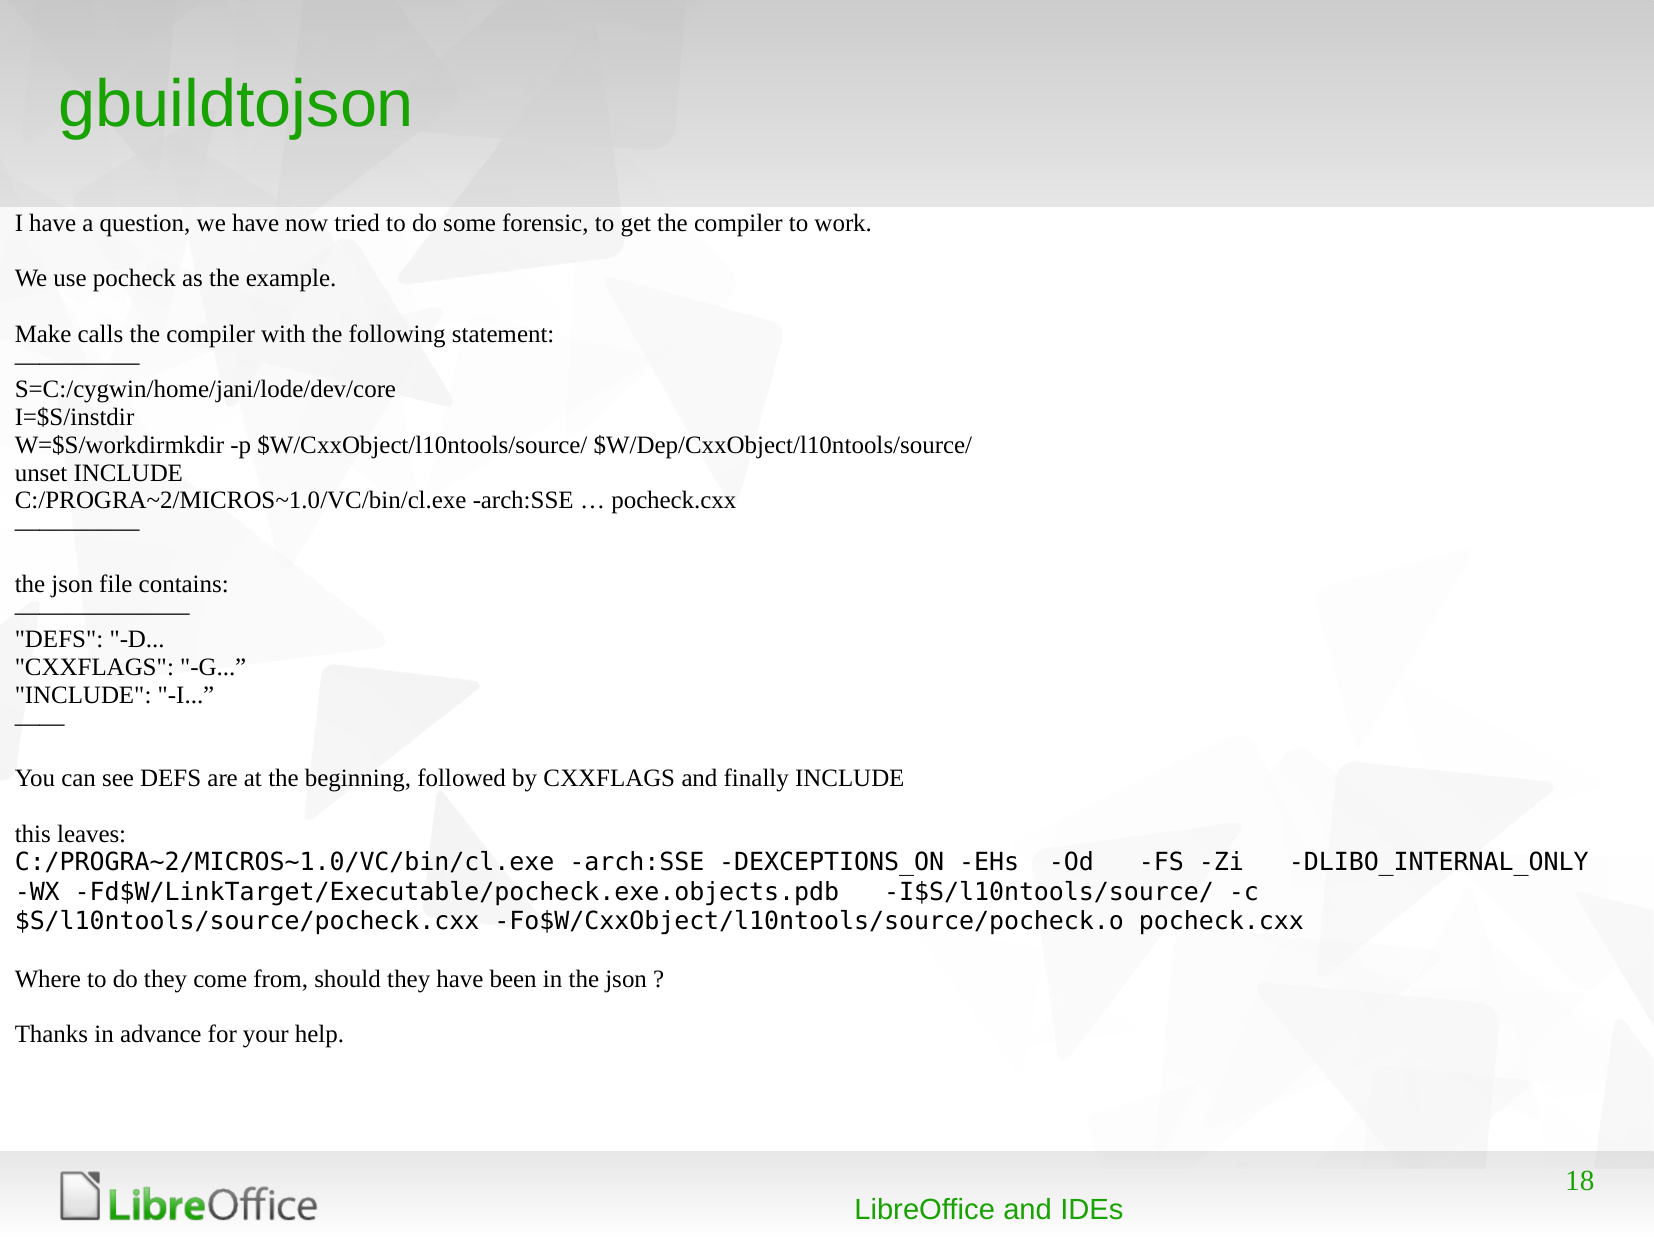

# gbuildtojson
I have a question, we have now tried to do some forensic, to get the compiler to work.
We use pocheck as the example.
Make calls the compiler with the following statement:
—————
S=C:/cygwin/home/jani/lode/dev/core
I=$S/instdir
W=$S/workdirmkdir -p $W/CxxObject/l10ntools/source/ $W/Dep/CxxObject/l10ntools/source/
unset INCLUDE
C:/PROGRA~2/MICROS~1.0/VC/bin/cl.exe -arch:SSE … pocheck.cxx
—————
the json file contains:
———————
"DEFS": "-D...
"CXXFLAGS": "-G...”
"INCLUDE": "-I...”
——
You can see DEFS are at the beginning, followed by CXXFLAGS and finally INCLUDE
this leaves:
C:/PROGRA~2/MICROS~1.0/VC/bin/cl.exe -arch:SSE -DEXCEPTIONS_ON -EHs -Od -FS -Zi -DLIBO_INTERNAL_ONLY -WX -Fd$W/LinkTarget/Executable/pocheck.exe.objects.pdb -I$S/l10ntools/source/ -c $S/l10ntools/source/pocheck.cxx -Fo$W/CxxObject/l10ntools/source/pocheck.o pocheck.cxx
Where to do they come from, should they have been in the json ?
Thanks in advance for your help.
18
liberating productivity